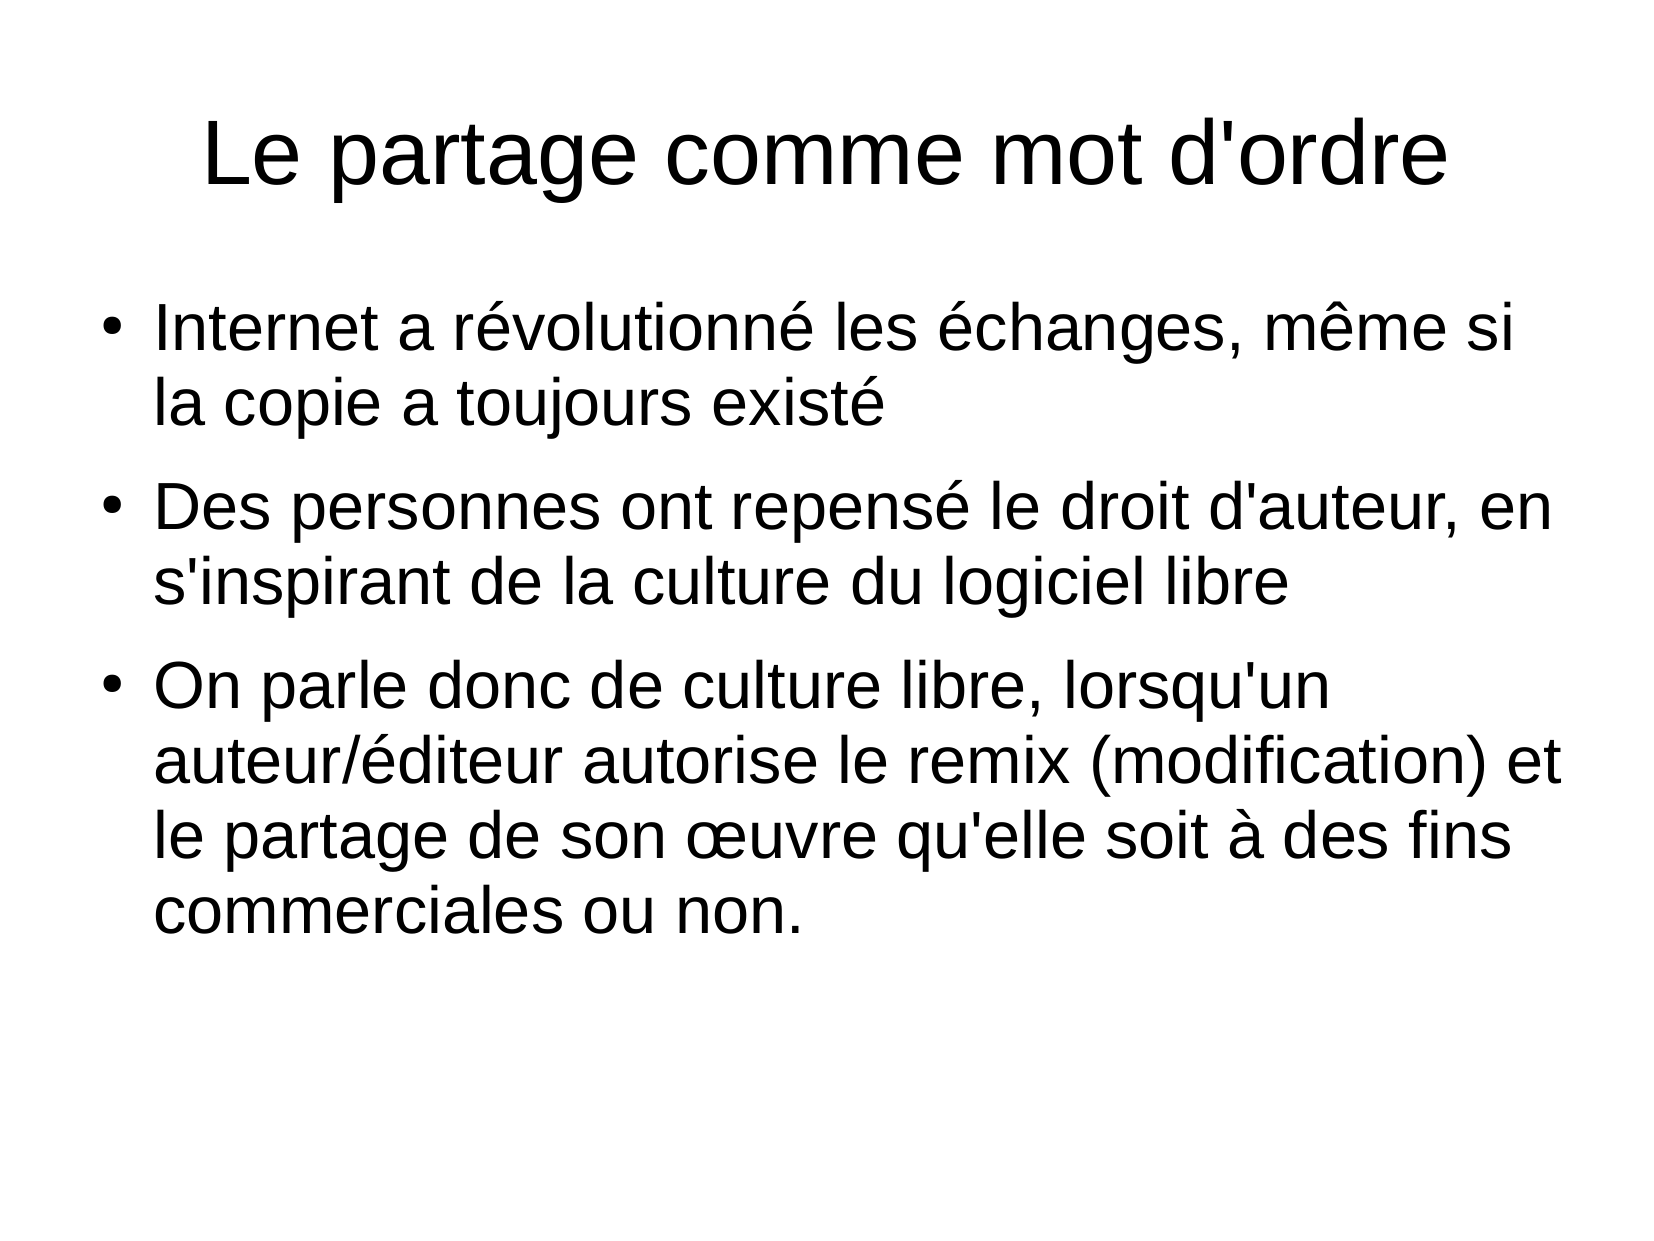

# Le partage comme mot d'ordre
Internet a révolutionné les échanges, même si la copie a toujours existé
Des personnes ont repensé le droit d'auteur, en s'inspirant de la culture du logiciel libre
On parle donc de culture libre, lorsqu'un auteur/éditeur autorise le remix (modification) et le partage de son œuvre qu'elle soit à des fins commerciales ou non.